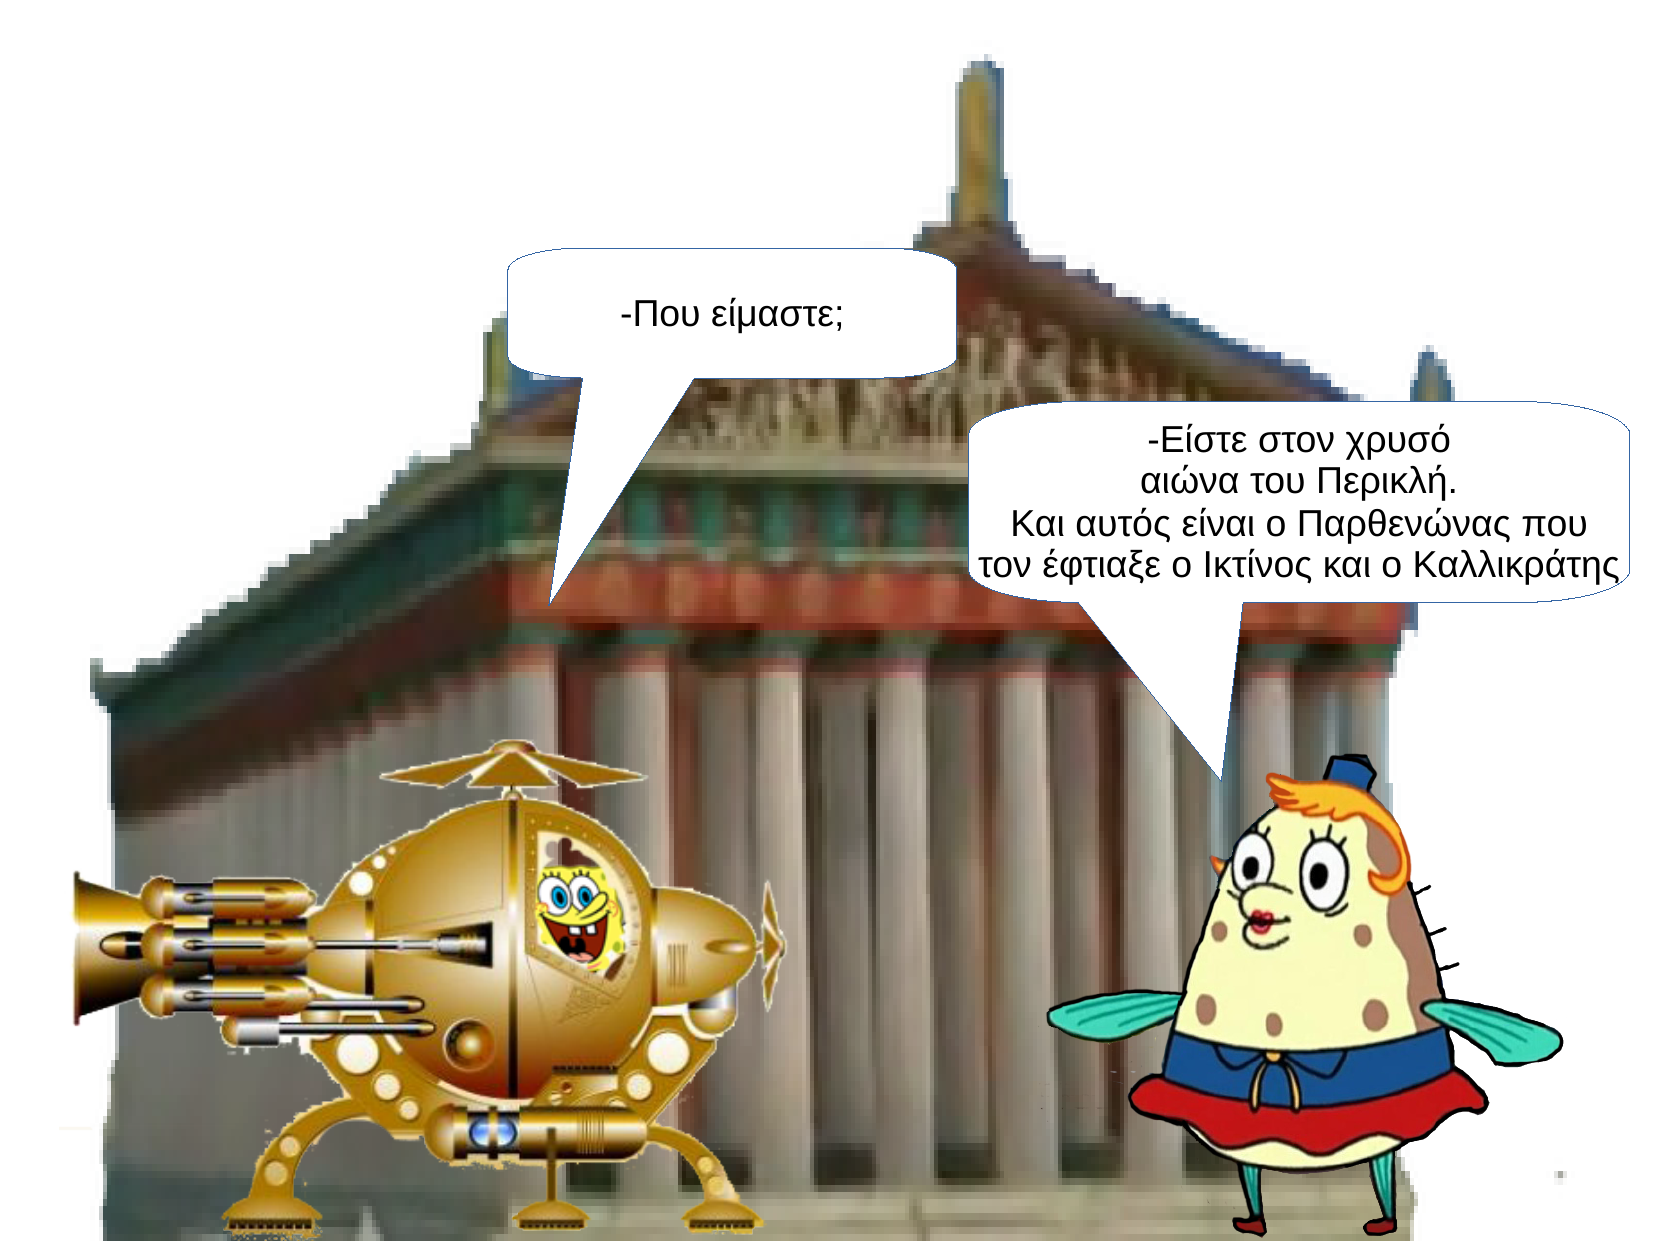

-Που είμαστε;
-Είστε στον χρυσό
αιώνα του Περικλή.
Και αυτός είναι ο Παρθενώνας που
τον έφτιαξε ο Ικτίνος και ο Καλλικράτης